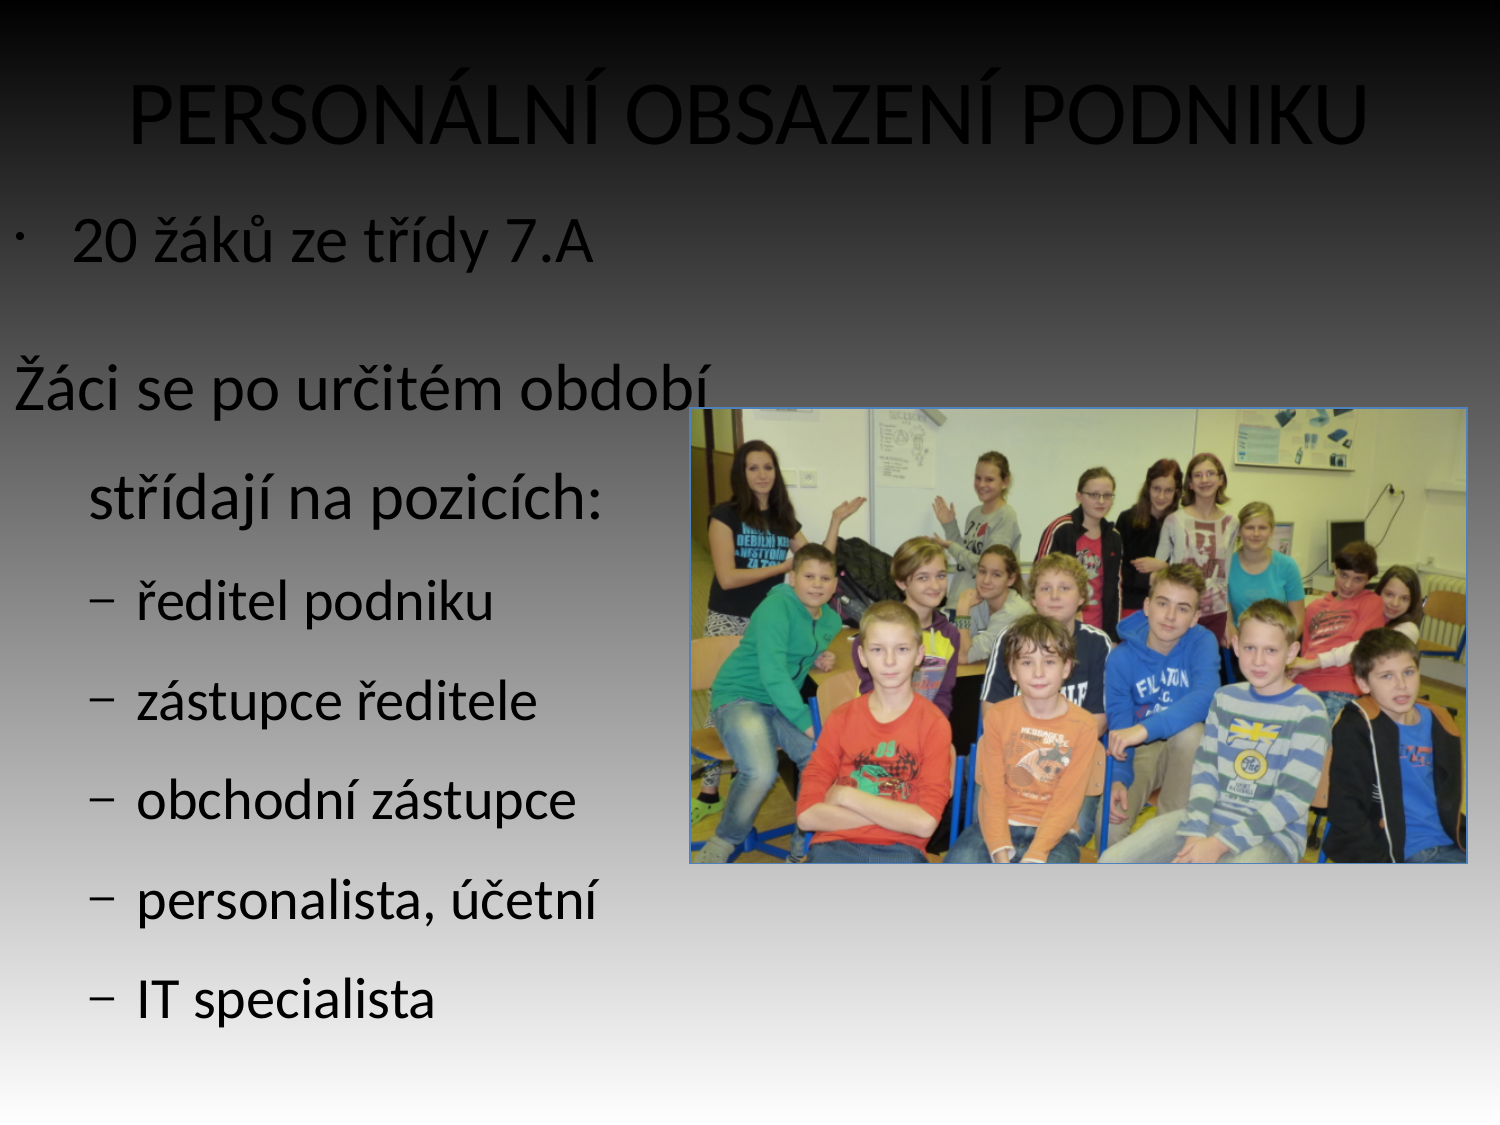

# PERSONÁLNÍ OBSAZENÍ PODNIKU
20 žáků ze třídy 7.A
Žáci se po určitém období
	střídají na pozicích:
ředitel podniku
zástupce ředitele
obchodní zástupce
personalista, účetní
IT specialista
stálá pozice: odborný konzultant